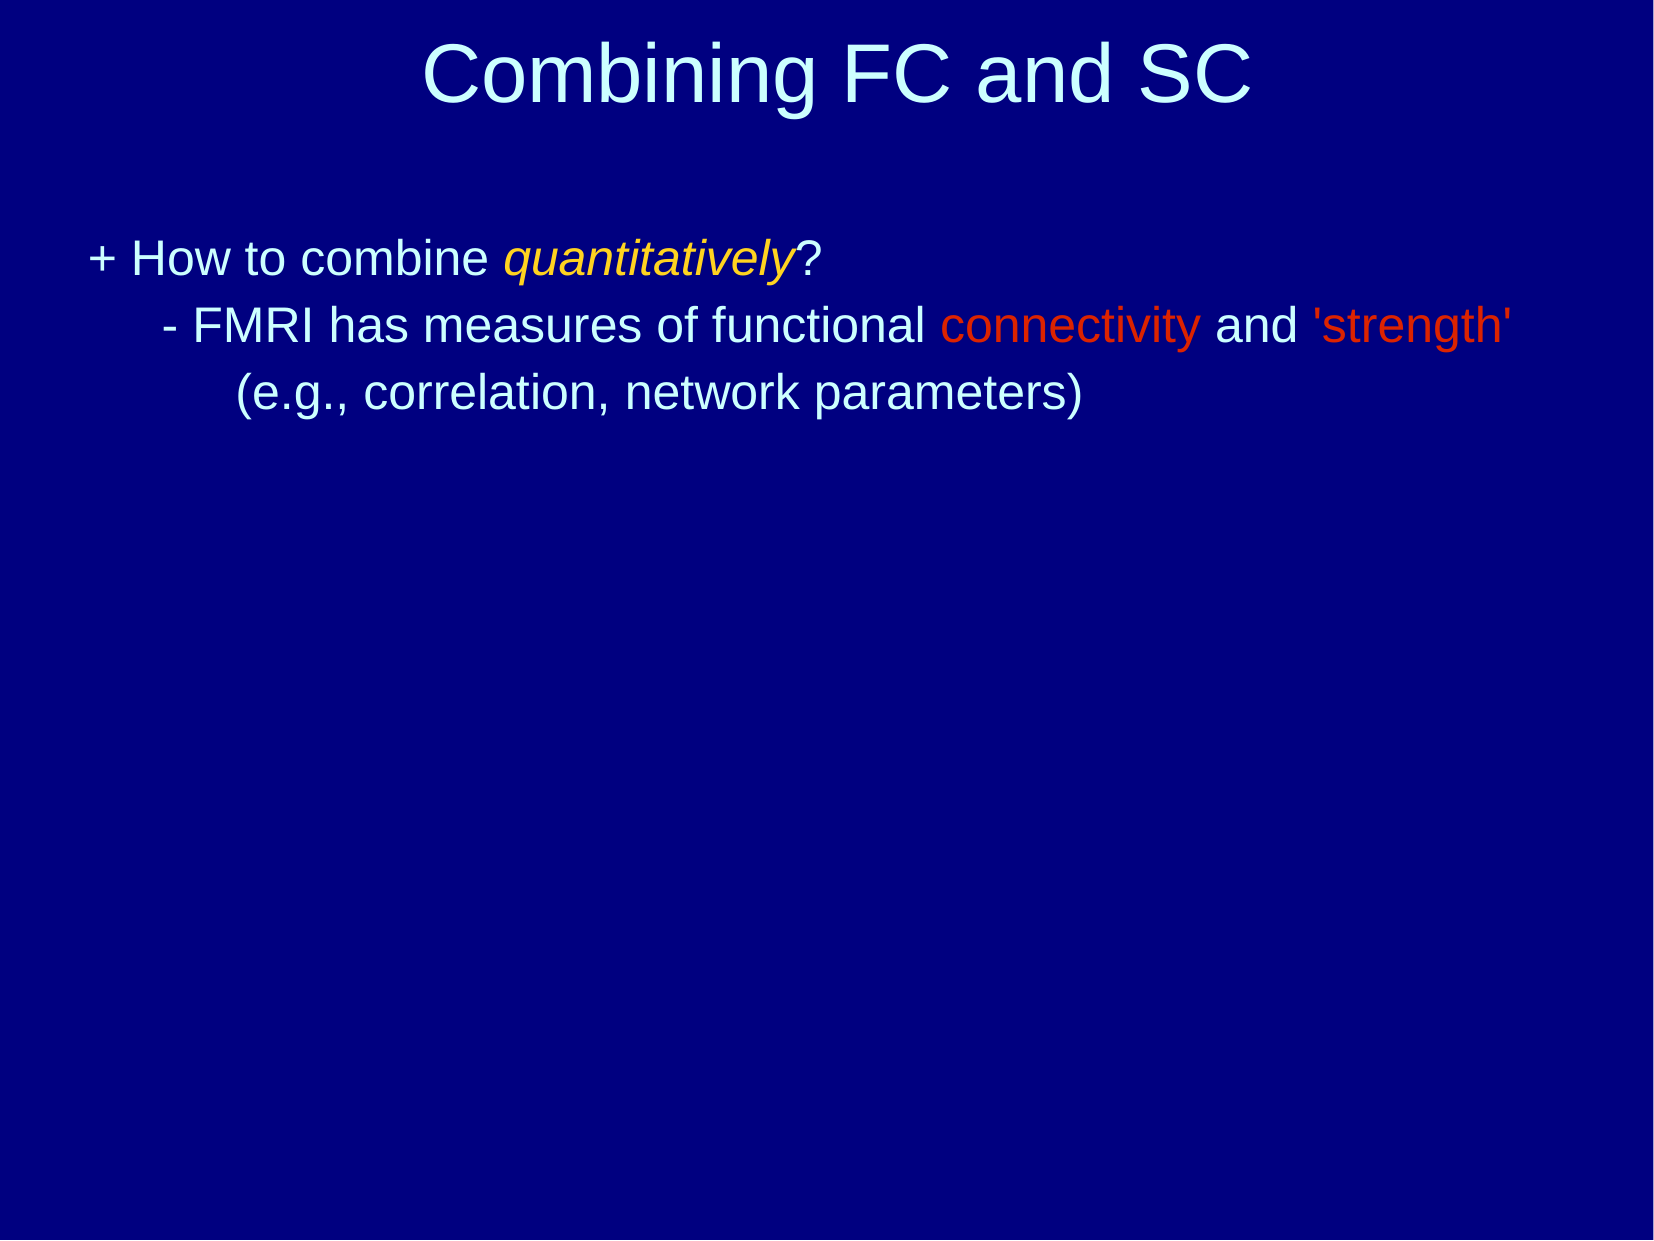

# Combining FC and SC
+ How to combine quantitatively?
	- FMRI has measures of functional connectivity and 'strength'
		(e.g., correlation, network parameters)